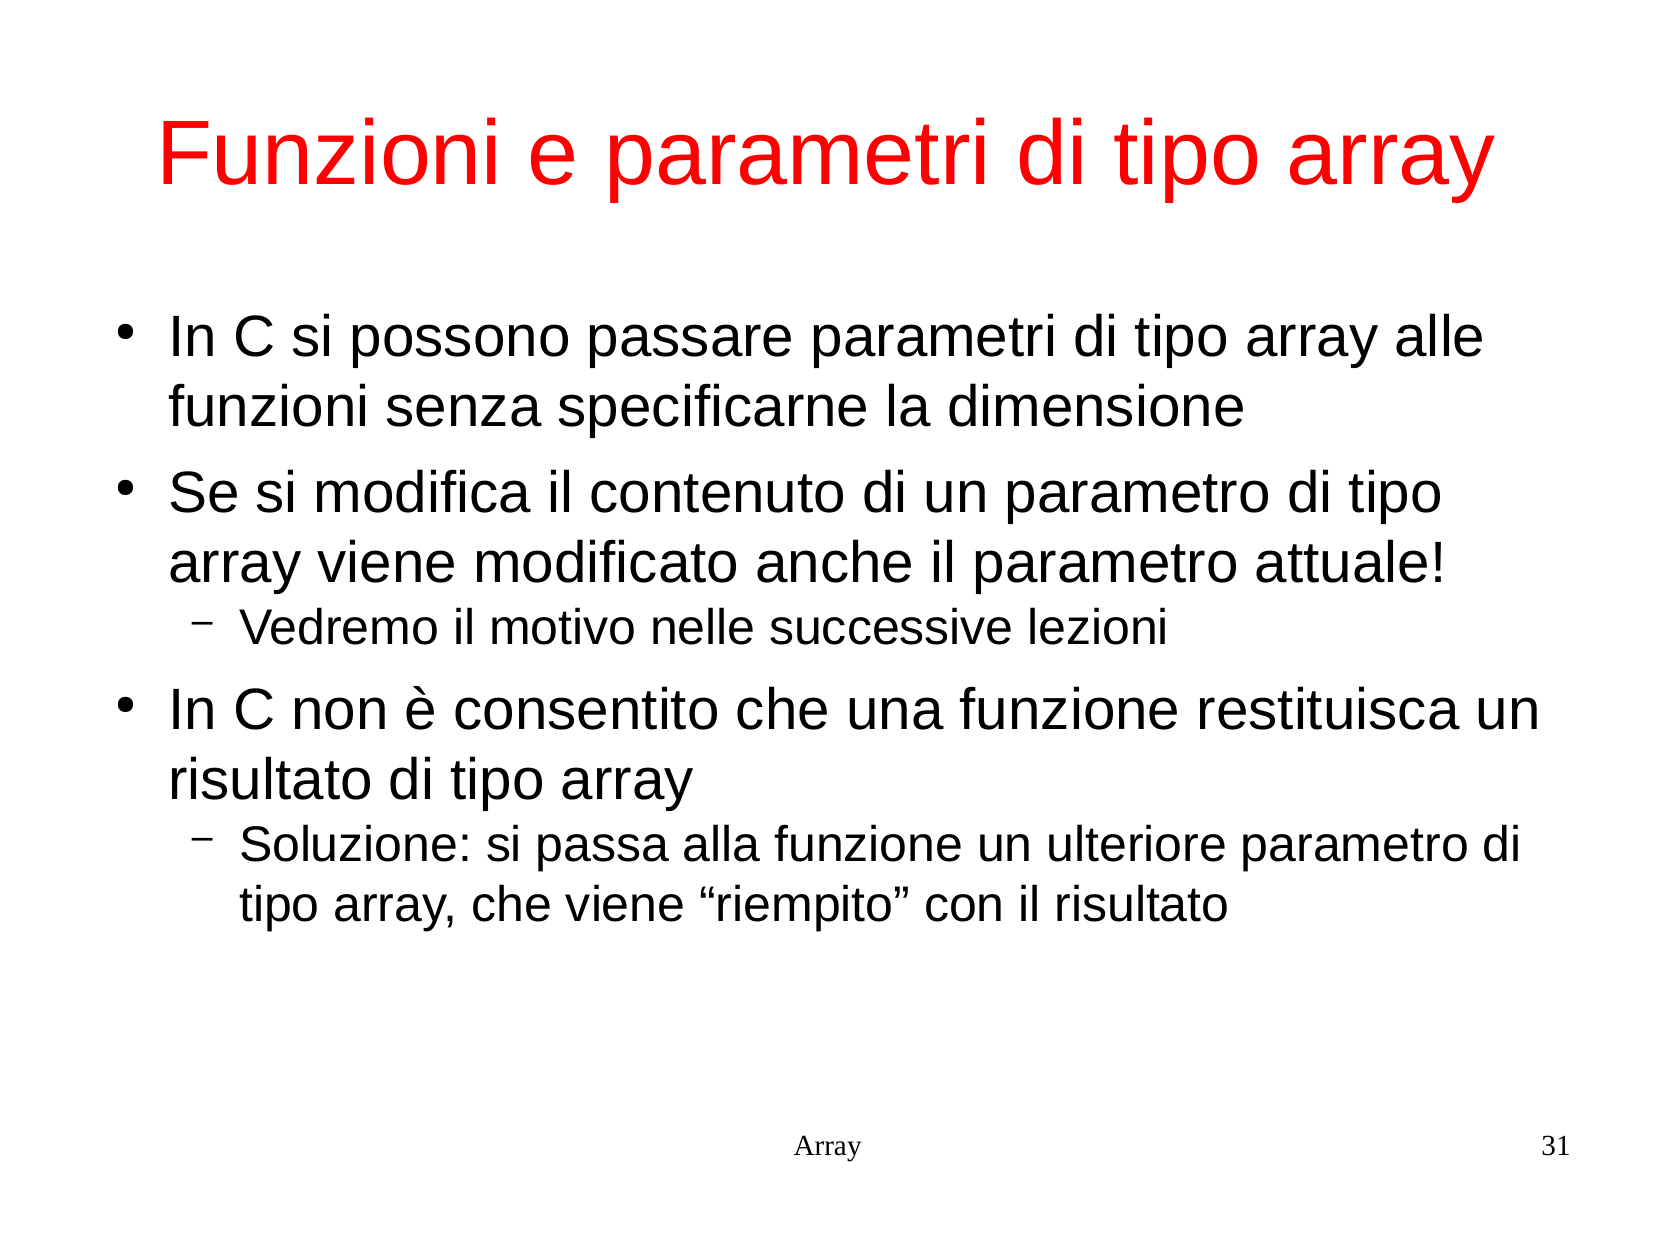

# Funzioni e parametri di tipo array
In C si possono passare parametri di tipo array alle funzioni senza specificarne la dimensione
Se si modifica il contenuto di un parametro di tipo array viene modificato anche il parametro attuale!
Vedremo il motivo nelle successive lezioni
In C non è consentito che una funzione restituisca un risultato di tipo array
Soluzione: si passa alla funzione un ulteriore parametro di tipo array, che viene “riempito” con il risultato
Array
31